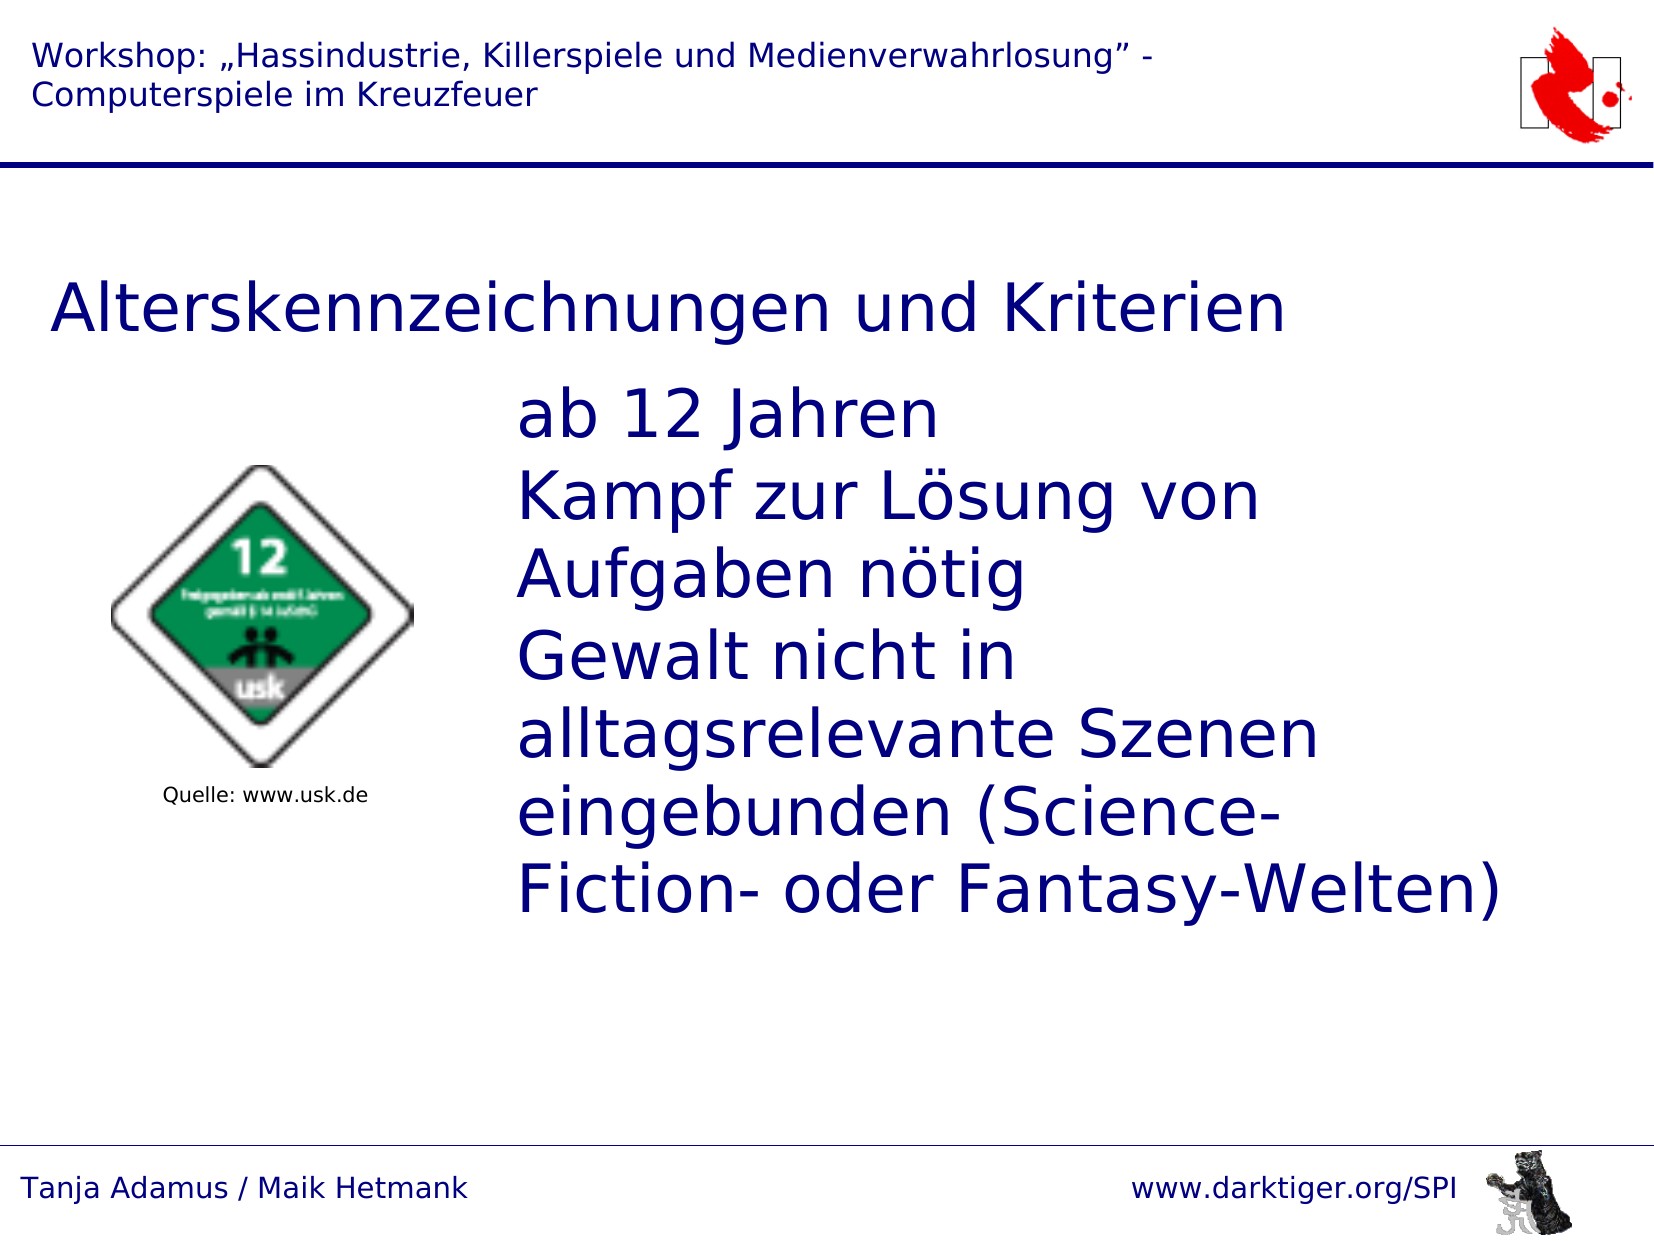

Workshop: „Hassindustrie, Killerspiele und Medienverwahrlosung” - Computerspiele im Kreuzfeuer
Alterskennzeichnungen und Kriterien
ab 12 Jahren
Kampf zur Lösung von Aufgaben nötig
Gewalt nicht in alltagsrelevante Szenen eingebunden (Science-Fiction- oder Fantasy-Welten)
Quelle: www.usk.de